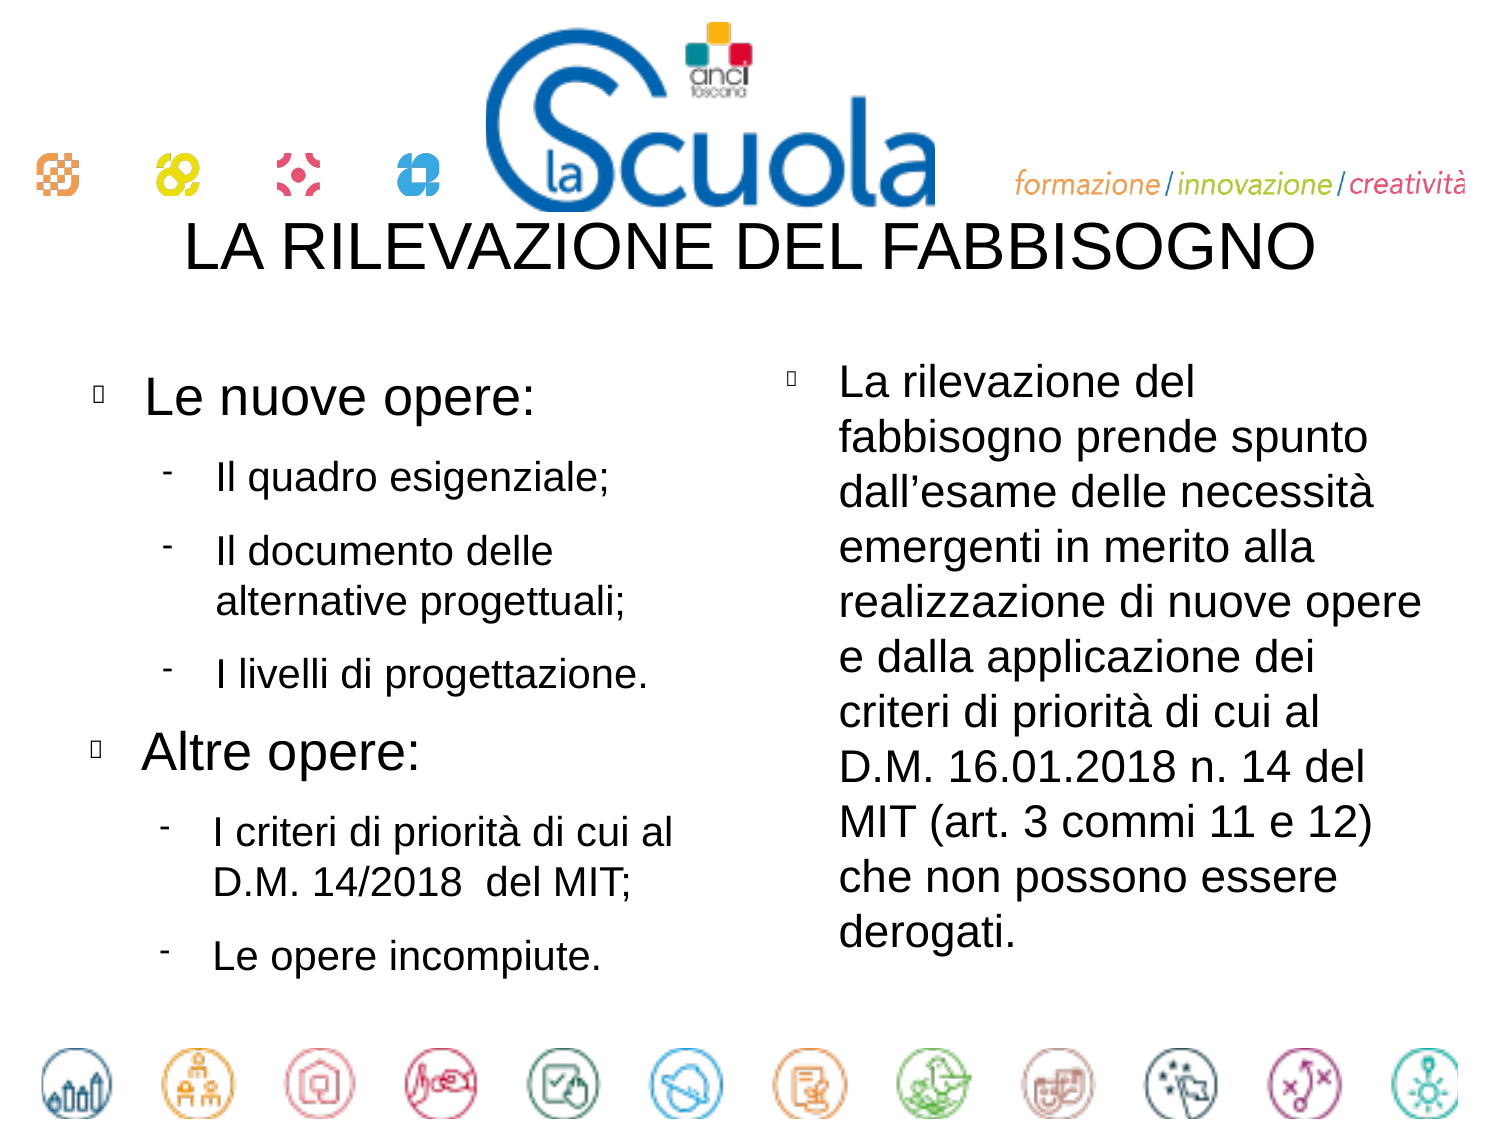

LA RILEVAZIONE DEL FABBISOGNO
La rilevazione del fabbisogno prende spunto dall’esame delle necessità emergenti in merito alla realizzazione di nuove opere e dalla applicazione dei criteri di priorità di cui al D.M. 16.01.2018 n. 14 del MIT (art. 3 commi 11 e 12) che non possono essere derogati.
Le nuove opere:
Il quadro esigenziale;
Il documento delle alternative progettuali;
I livelli di progettazione.
Altre opere:
I criteri di priorità di cui al D.M. 14/2018 del MIT;
Le opere incompiute.